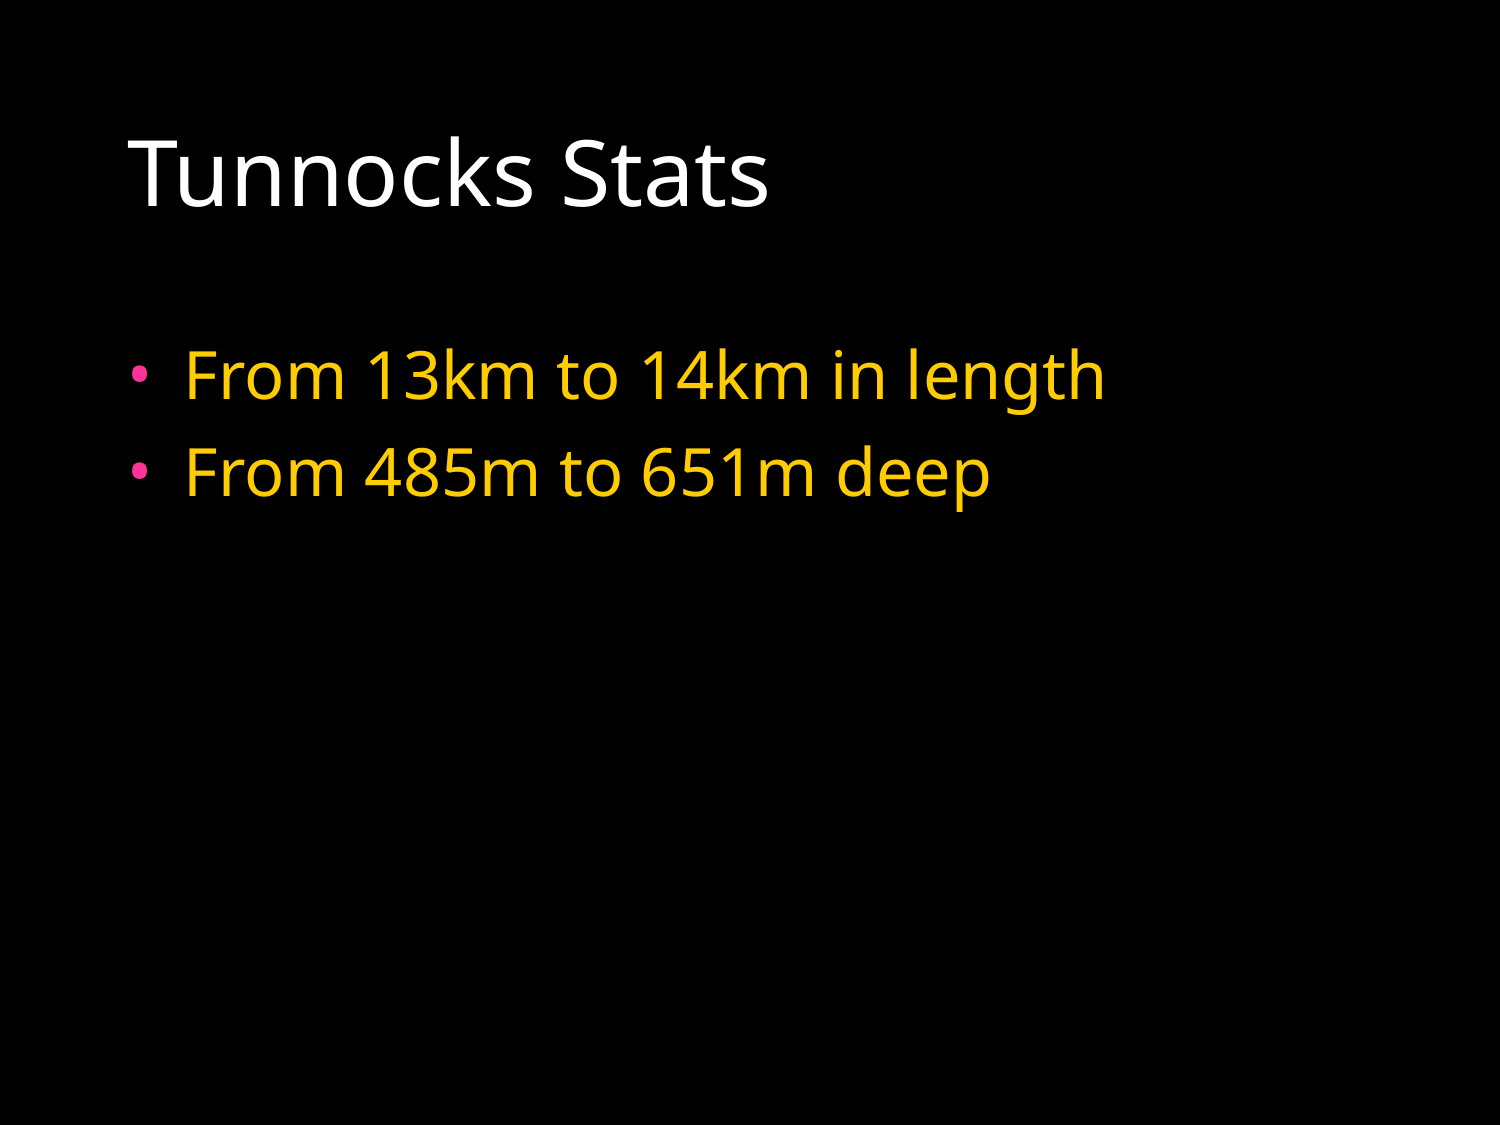

# Tunnocks Stats
From 13km to 14km in length
From 485m to 651m deep